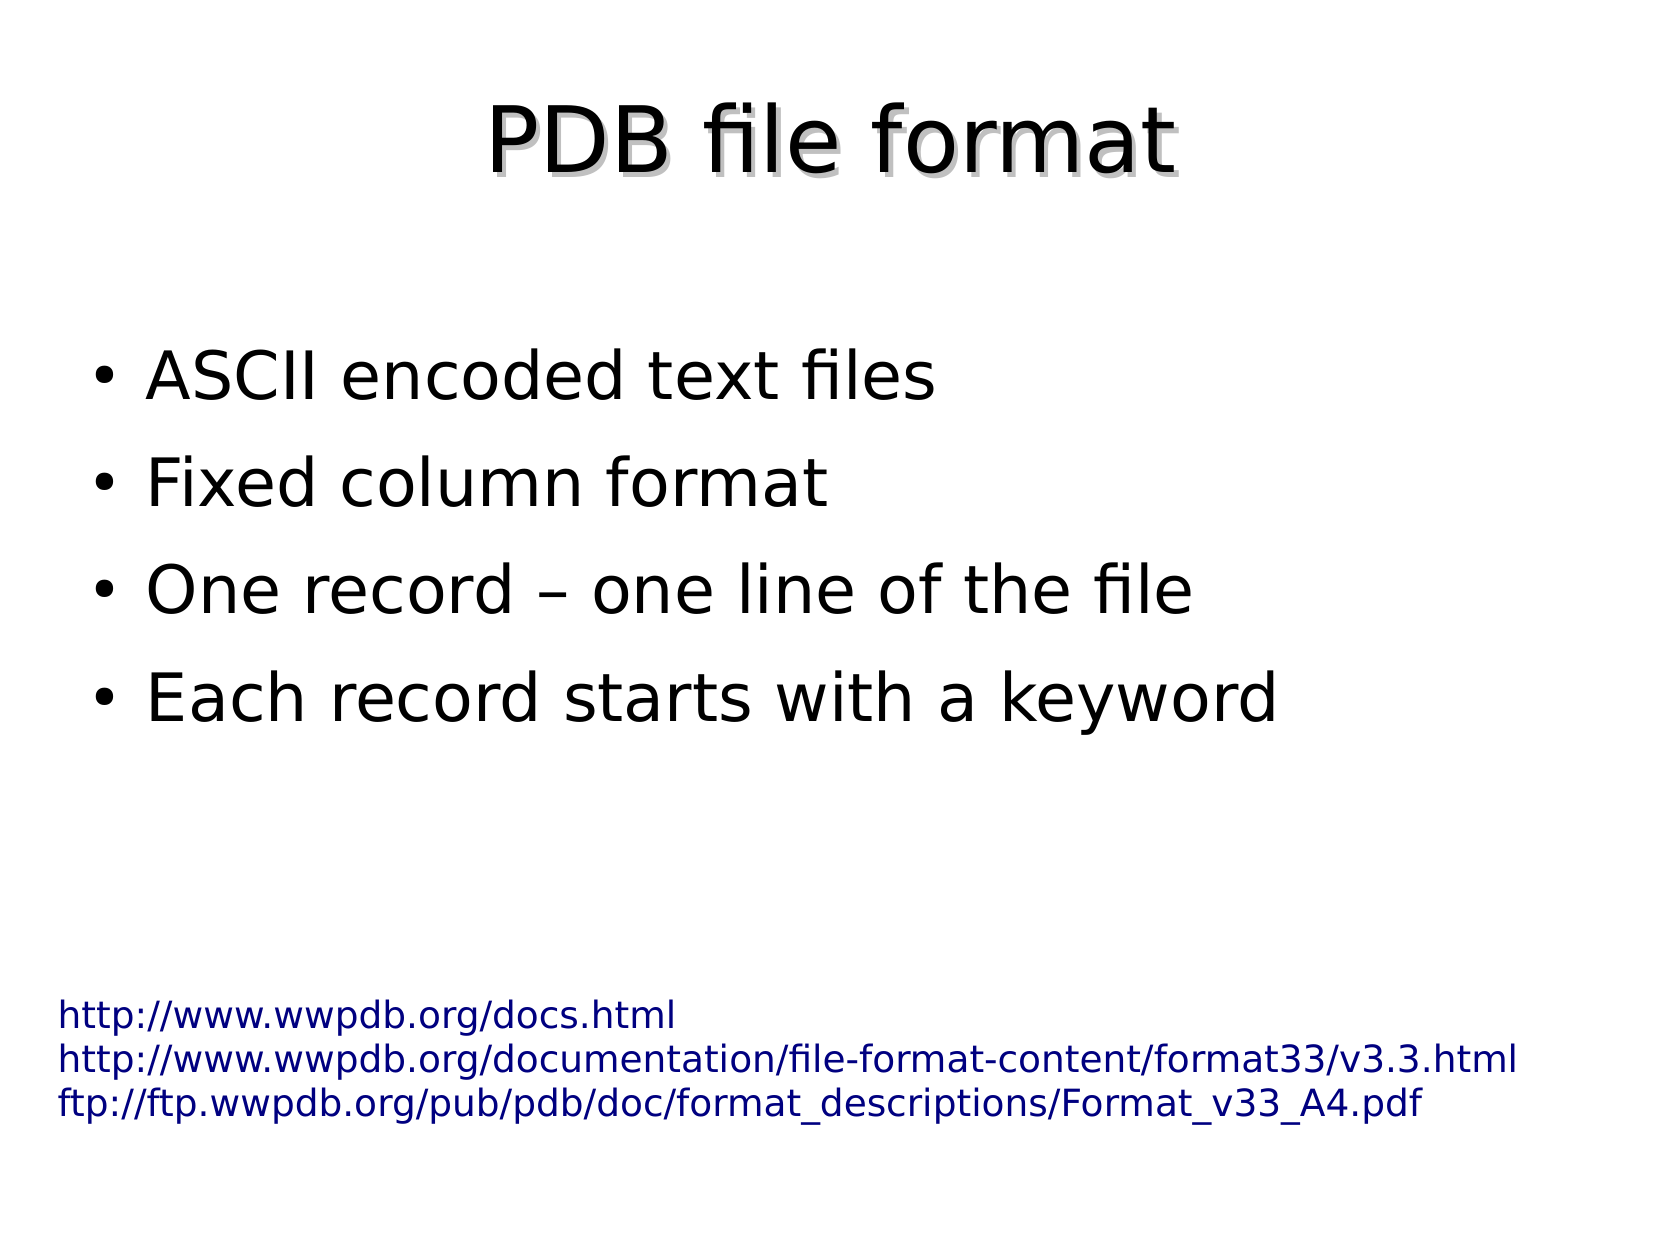

# PDB file format
ASCII encoded text files
Fixed column format
One record – one line of the file
Each record starts with a keyword
http://www.wwpdb.org/docs.html
http://www.wwpdb.org/documentation/file-format-content/format33/v3.3.html
ftp://ftp.wwpdb.org/pub/pdb/doc/format_descriptions/Format_v33_A4.pdf